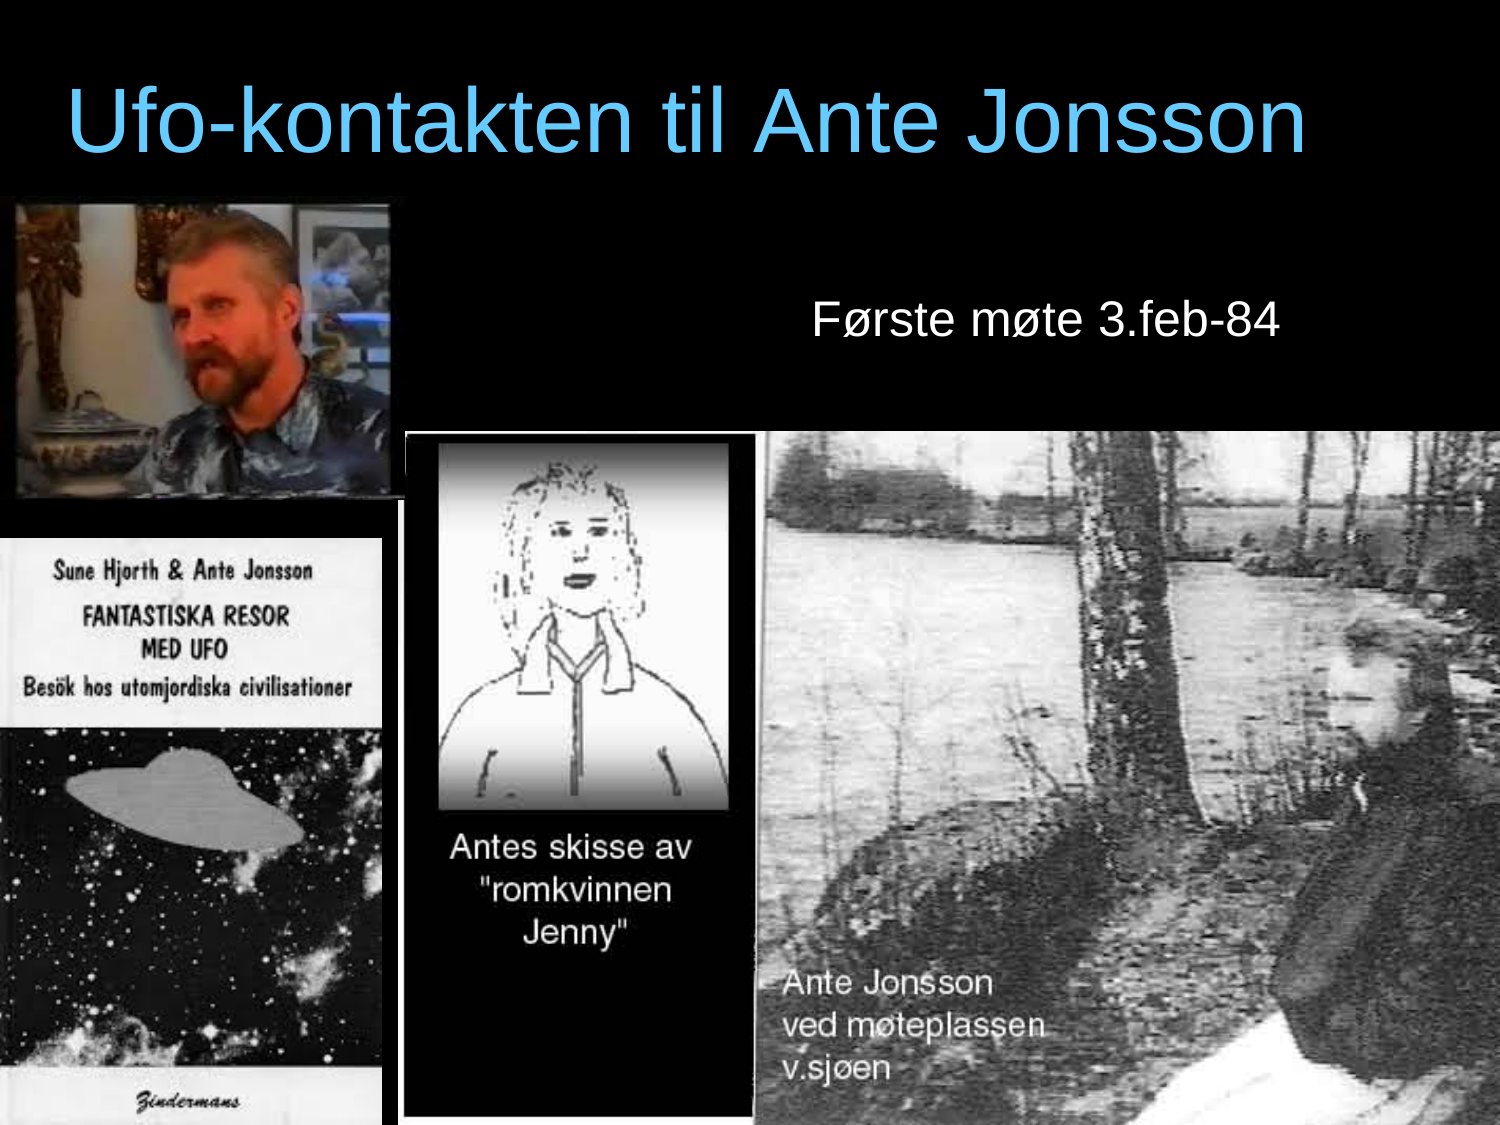

# Ufo-kontakten til Ante Jonsson
Første møte 3.feb-84